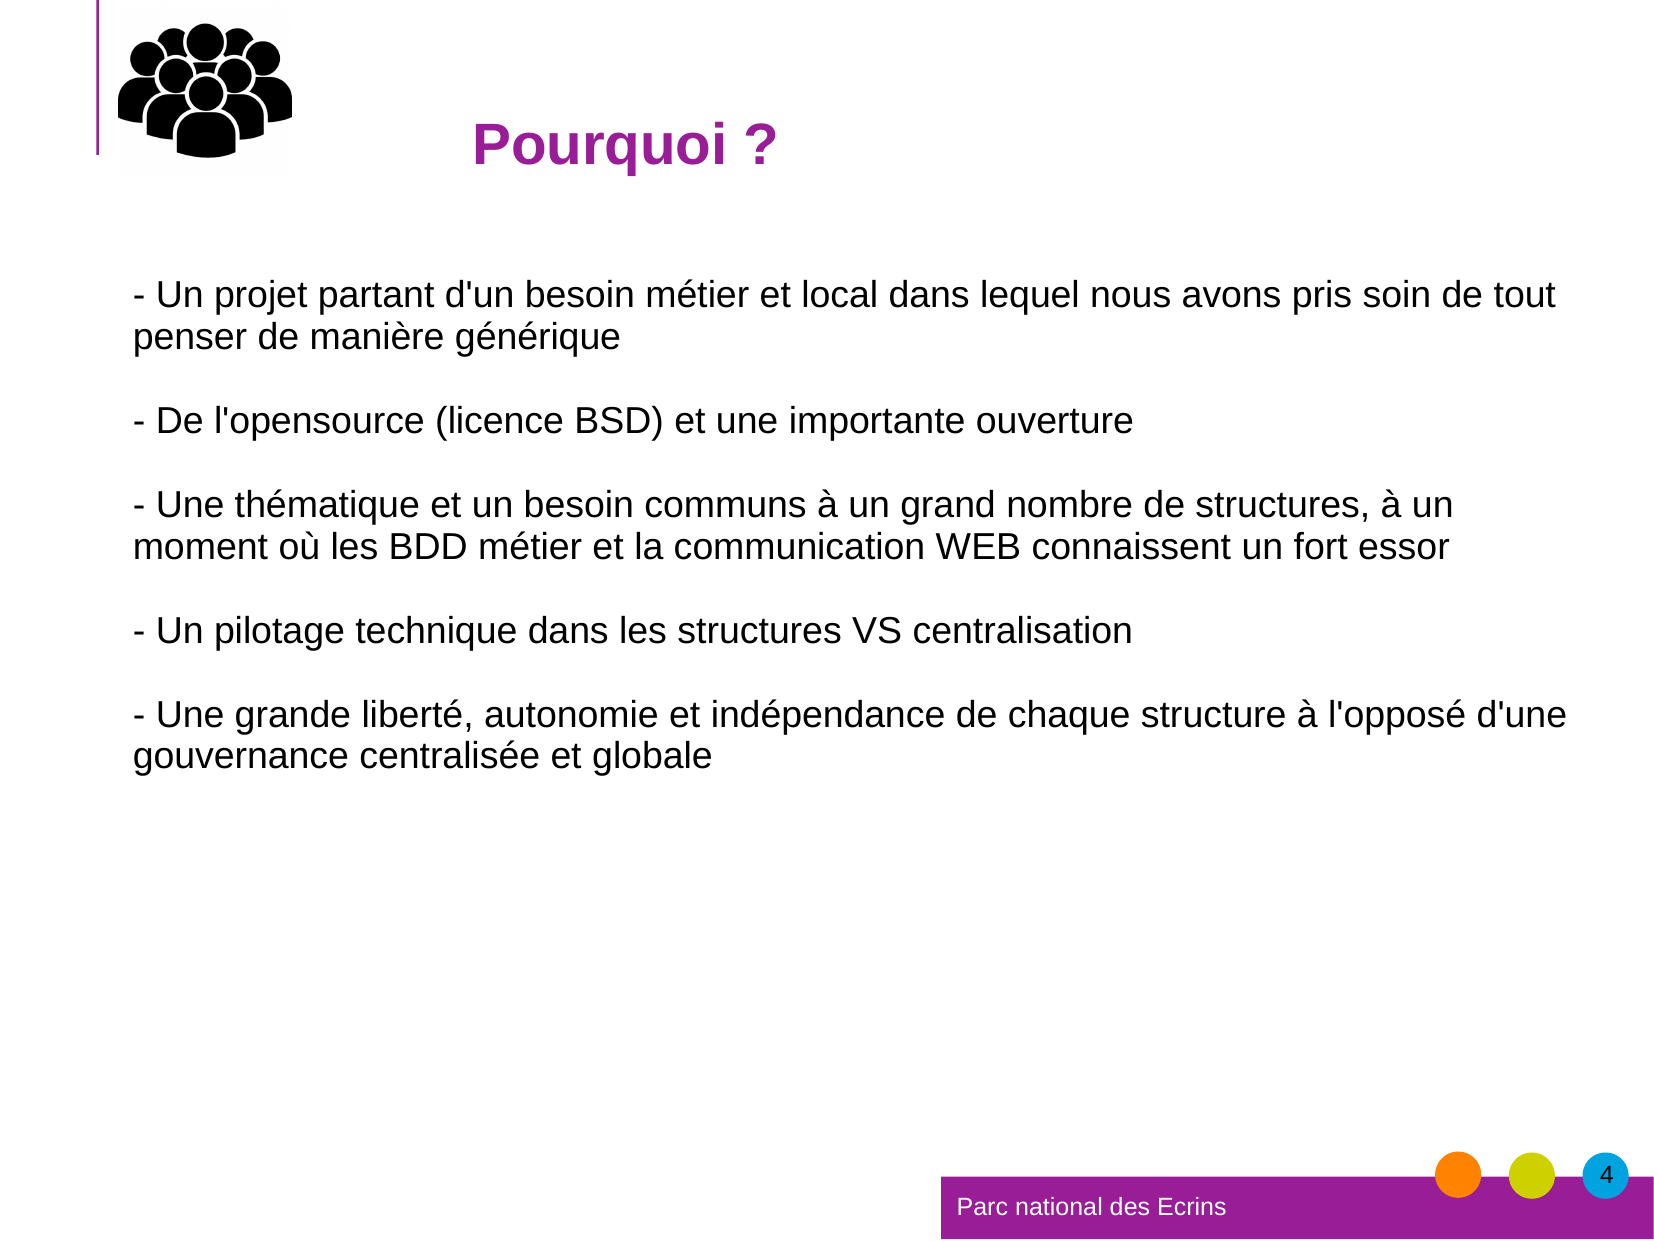

# Pourquoi ?
- Un projet partant d'un besoin métier et local dans lequel nous avons pris soin de tout penser de manière générique
- De l'opensource (licence BSD) et une importante ouverture
- Une thématique et un besoin communs à un grand nombre de structures, à un moment où les BDD métier et la communication WEB connaissent un fort essor
- Un pilotage technique dans les structures VS centralisation
- Une grande liberté, autonomie et indépendance de chaque structure à l'opposé d'une gouvernance centralisée et globale